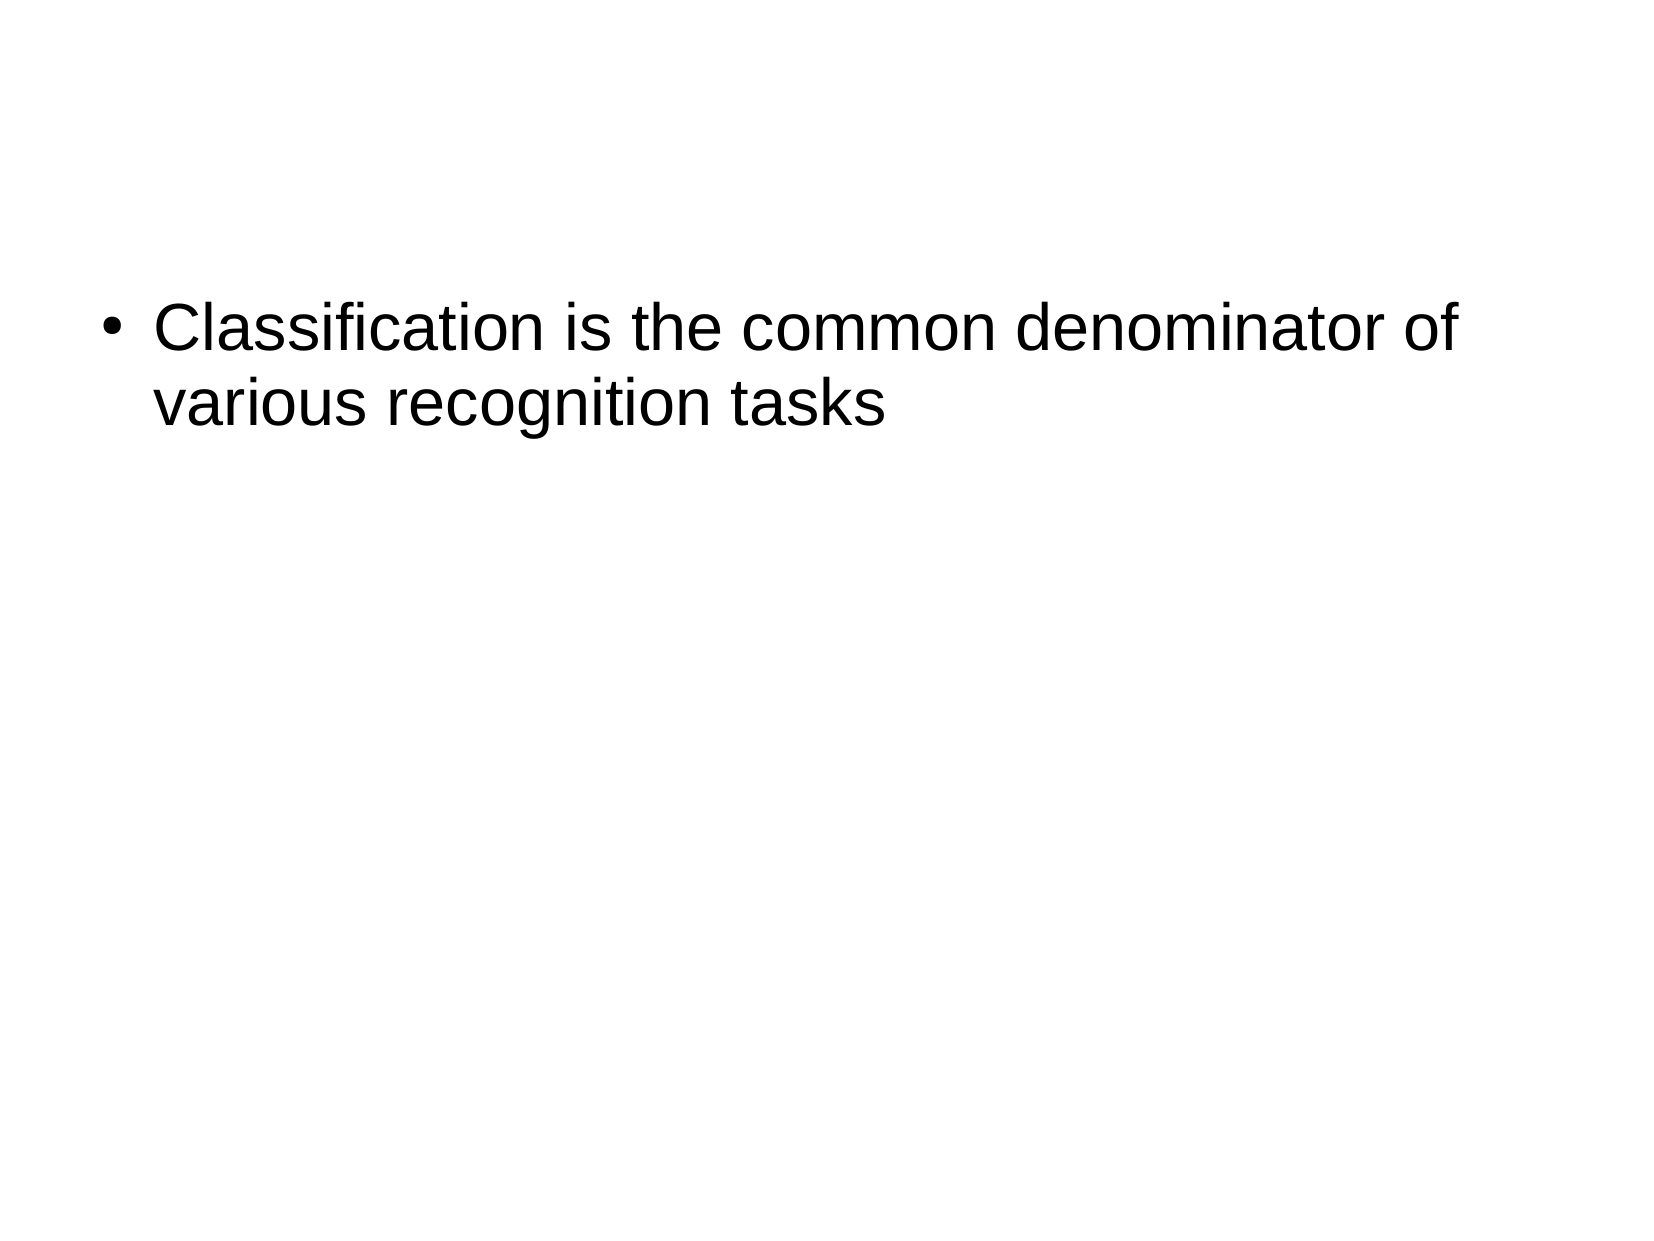

#
Classification is the common denominator of various recognition tasks